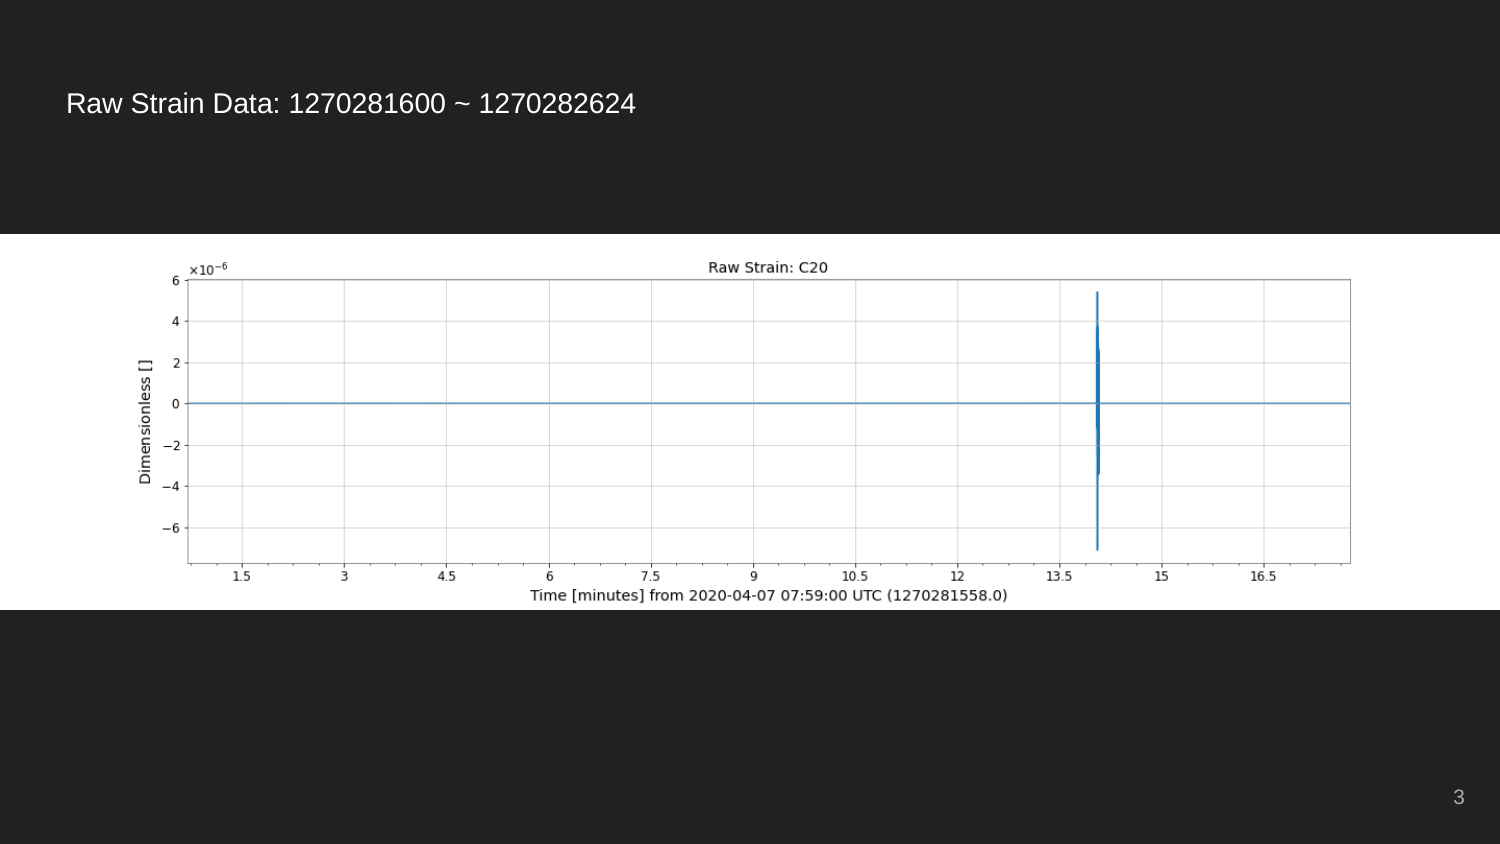

# Raw Strain Data: 1270281600 ~ 1270282624